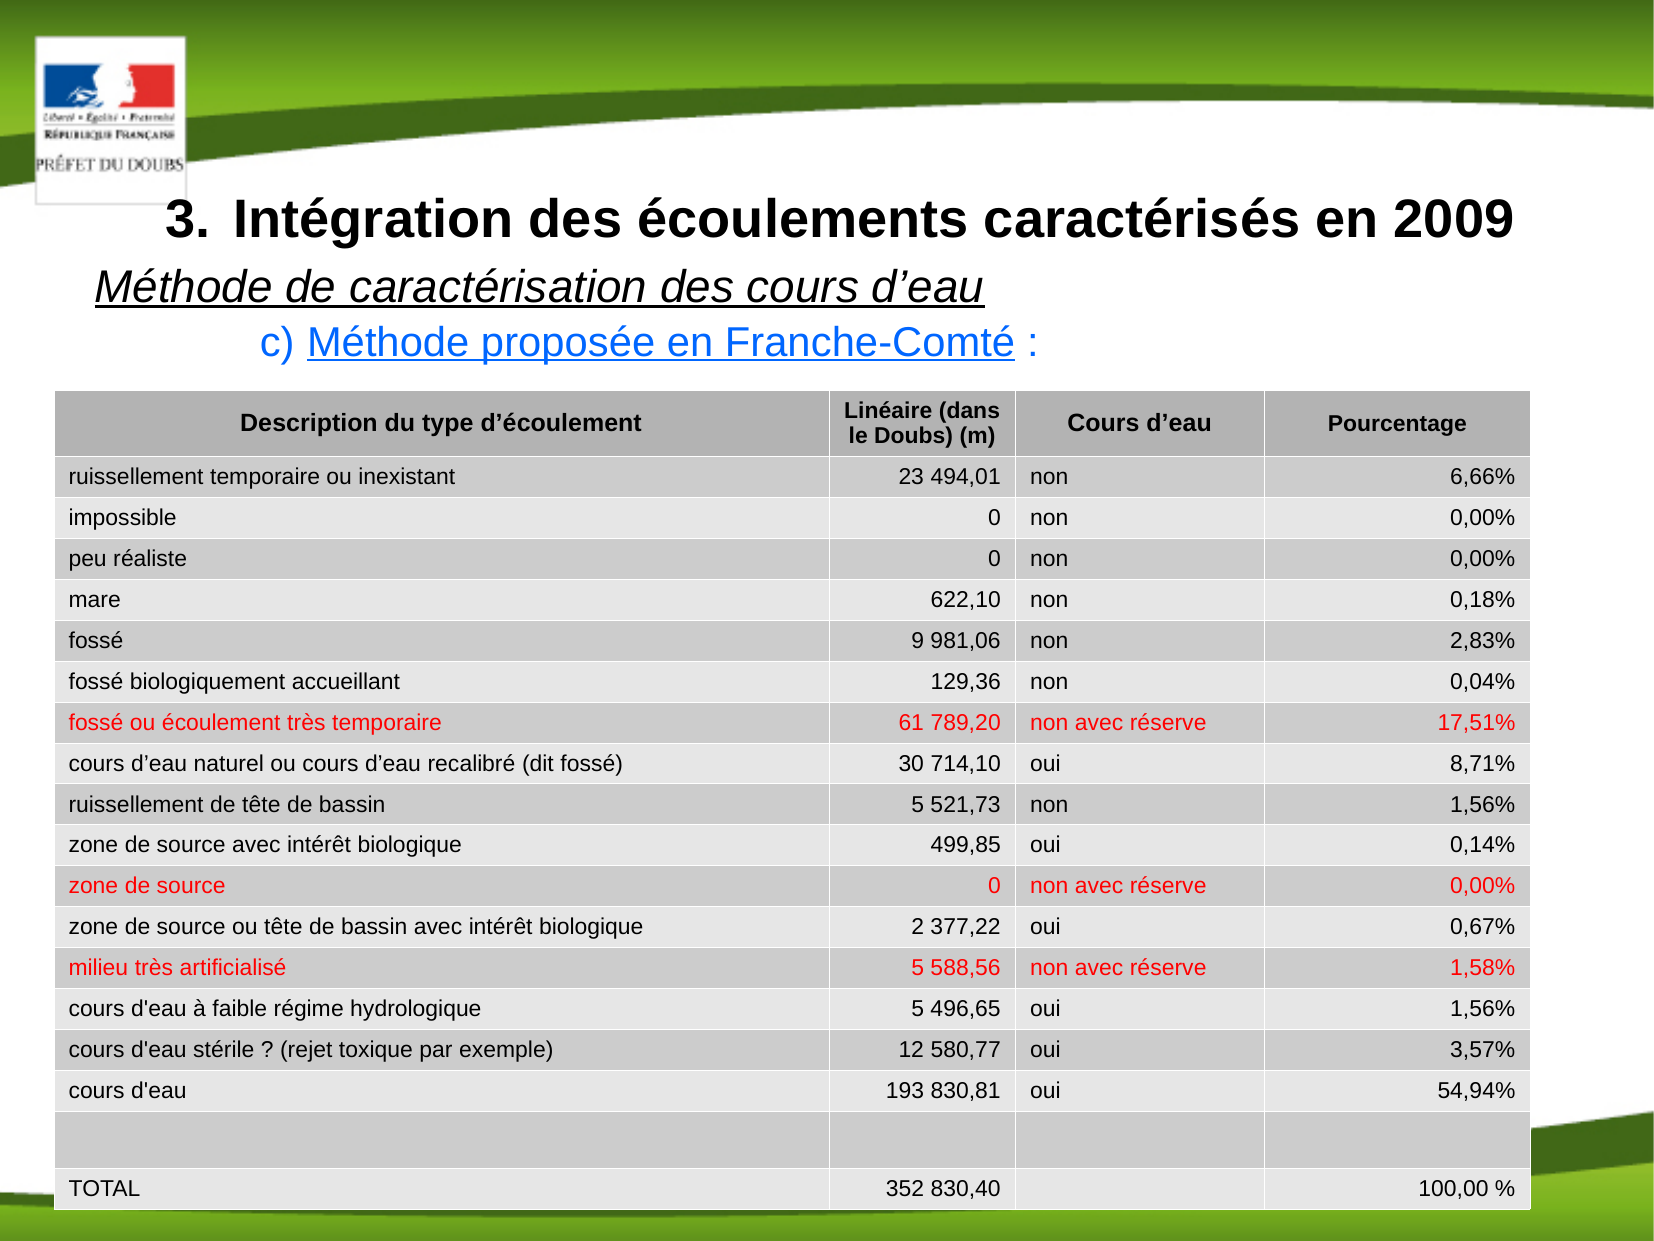

#
 Intégration des écoulements caractérisés en 2009
Méthode de caractérisation des cours d’eau
Méthode proposée en Franche-Comté :
| Description du type d’écoulement | Linéaire (dans le Doubs) (m) | Cours d’eau | Pourcentage |
| --- | --- | --- | --- |
| ruissellement temporaire ou inexistant | 23 494,01 | non | 6,66% |
| impossible | 0 | non | 0,00% |
| peu réaliste | 0 | non | 0,00% |
| mare | 622,10 | non | 0,18% |
| fossé | 9 981,06 | non | 2,83% |
| fossé biologiquement accueillant | 129,36 | non | 0,04% |
| fossé ou écoulement très temporaire | 61 789,20 | non avec réserve | 17,51% |
| cours d’eau naturel ou cours d’eau recalibré (dit fossé) | 30 714,10 | oui | 8,71% |
| ruissellement de tête de bassin | 5 521,73 | non | 1,56% |
| zone de source avec intérêt biologique | 499,85 | oui | 0,14% |
| zone de source | 0 | non avec réserve | 0,00% |
| zone de source ou tête de bassin avec intérêt biologique | 2 377,22 | oui | 0,67% |
| milieu très artificialisé | 5 588,56 | non avec réserve | 1,58% |
| cours d'eau à faible régime hydrologique | 5 496,65 | oui | 1,56% |
| cours d'eau stérile ? (rejet toxique par exemple) | 12 580,77 | oui | 3,57% |
| cours d'eau | 193 830,81 | oui | 54,94% |
| | | | |
| TOTAL | 352 830,40 | | 100,00 % |